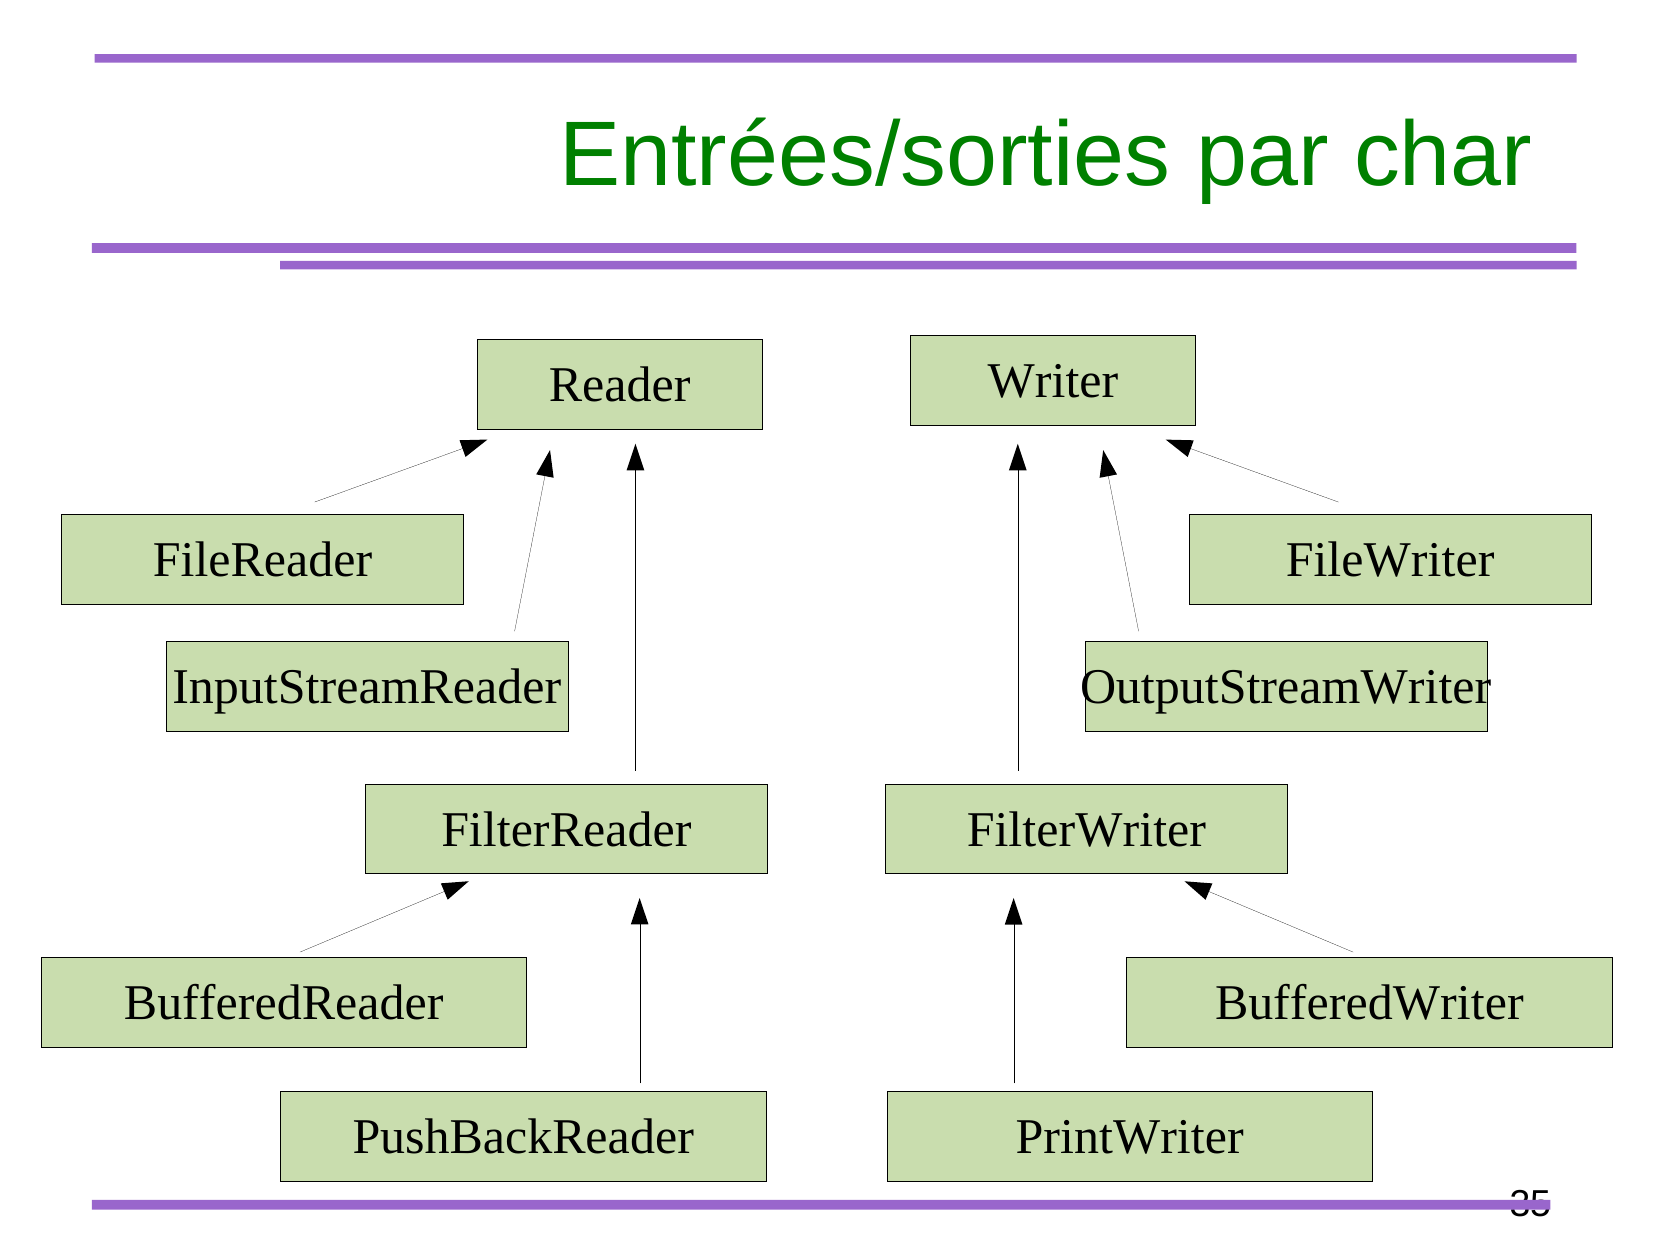

# Entrées/sorties par char
Writer
Reader
FileReader
FileWriter
InputStreamReader
OutputStreamWriter
FilterReader
FilterWriter
BufferedReader
BufferedWriter
PushBackReader
PrintWriter